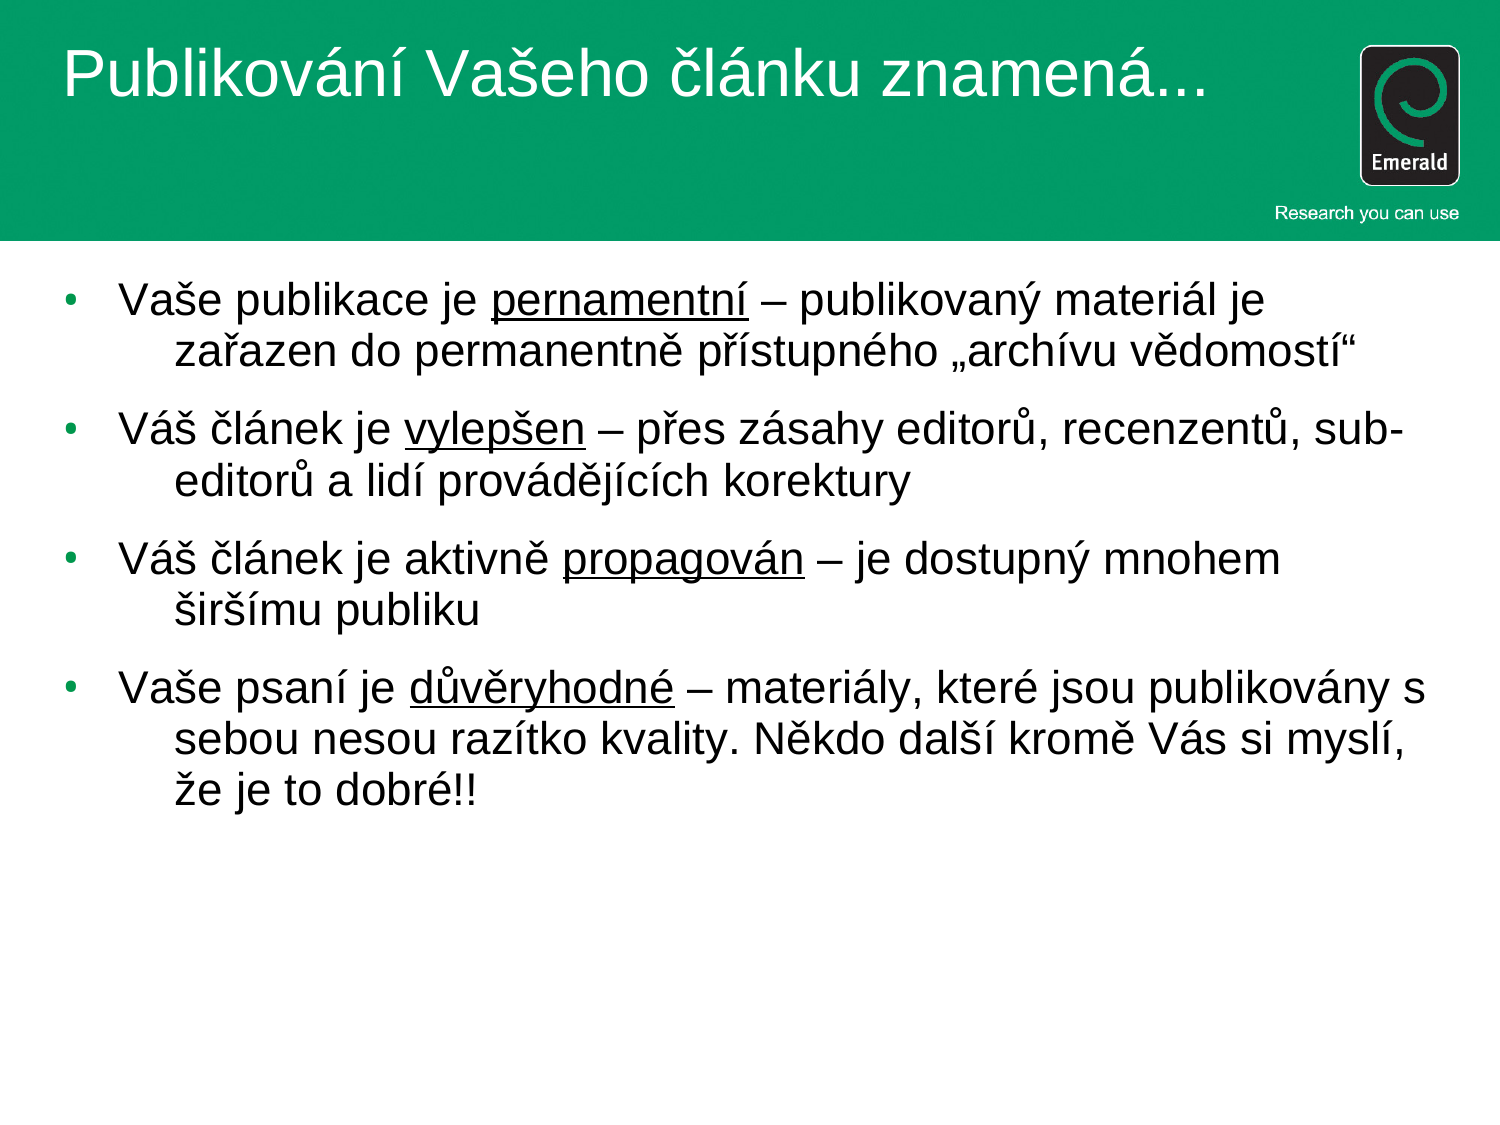

# Publikování Vašeho článku znamená...
Vaše publikace je pernamentní – publikovaný materiál je zařazen do permanentně přístupného „archívu vědomostí“
Váš článek je vylepšen – přes zásahy editorů, recenzentů, sub-editorů a lidí provádějících korektury
Váš článek je aktivně propagován – je dostupný mnohem širšímu publiku
Vaše psaní je důvěryhodné – materiály, které jsou publikovány s sebou nesou razítko kvality. Někdo další kromě Vás si myslí, že je to dobré!!